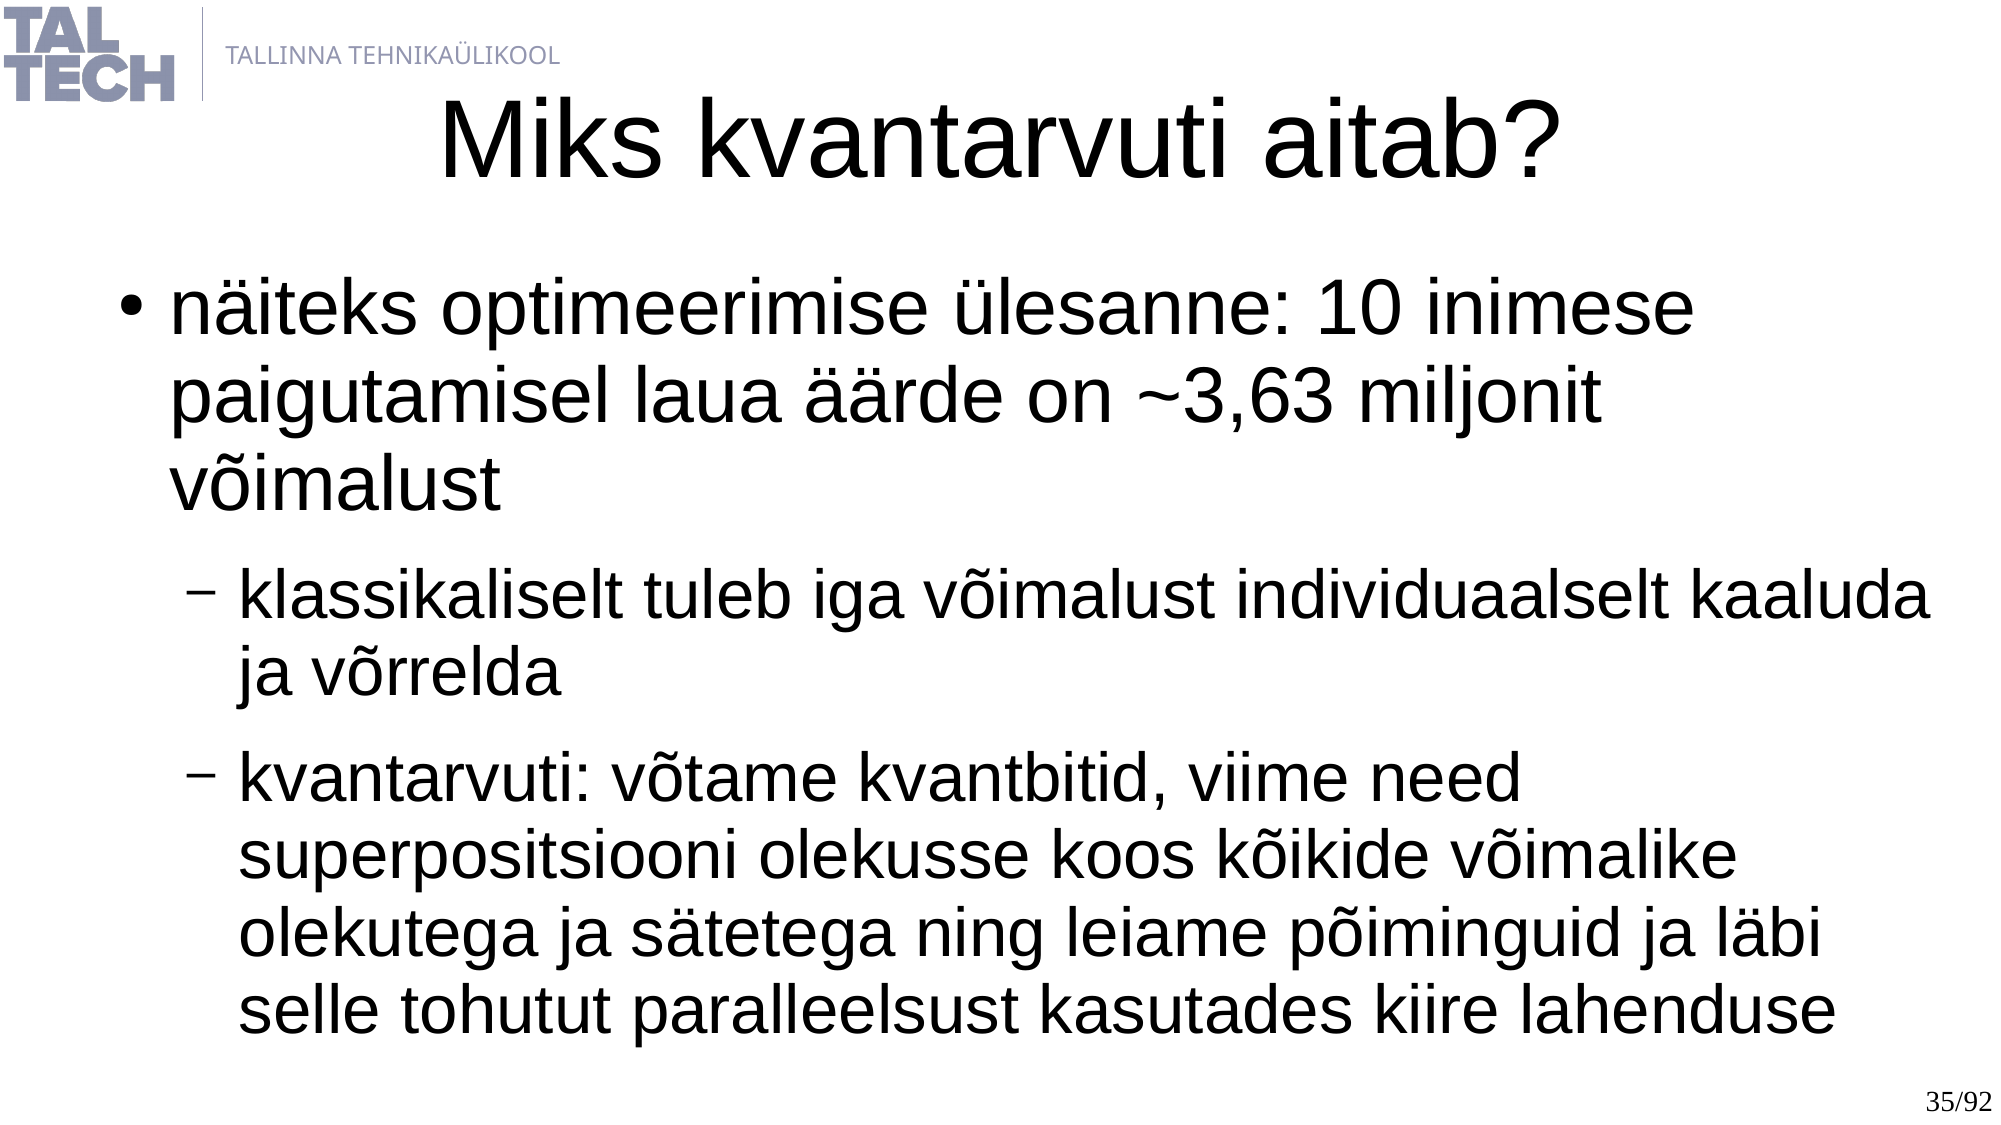

# Miks kvantarvuti aitab?
näiteks optimeerimise ülesanne: 10 inimese paigutamisel laua äärde on ~3,63 miljonit võimalust
klassikaliselt tuleb iga võimalust individuaalselt kaaluda ja võrrelda
kvantarvuti: võtame kvantbitid, viime need superpositsiooni olekusse koos kõikide võimalike olekutega ja sätetega ning leiame põiminguid ja läbi selle tohutut paralleelsust kasutades kiire lahenduse
35